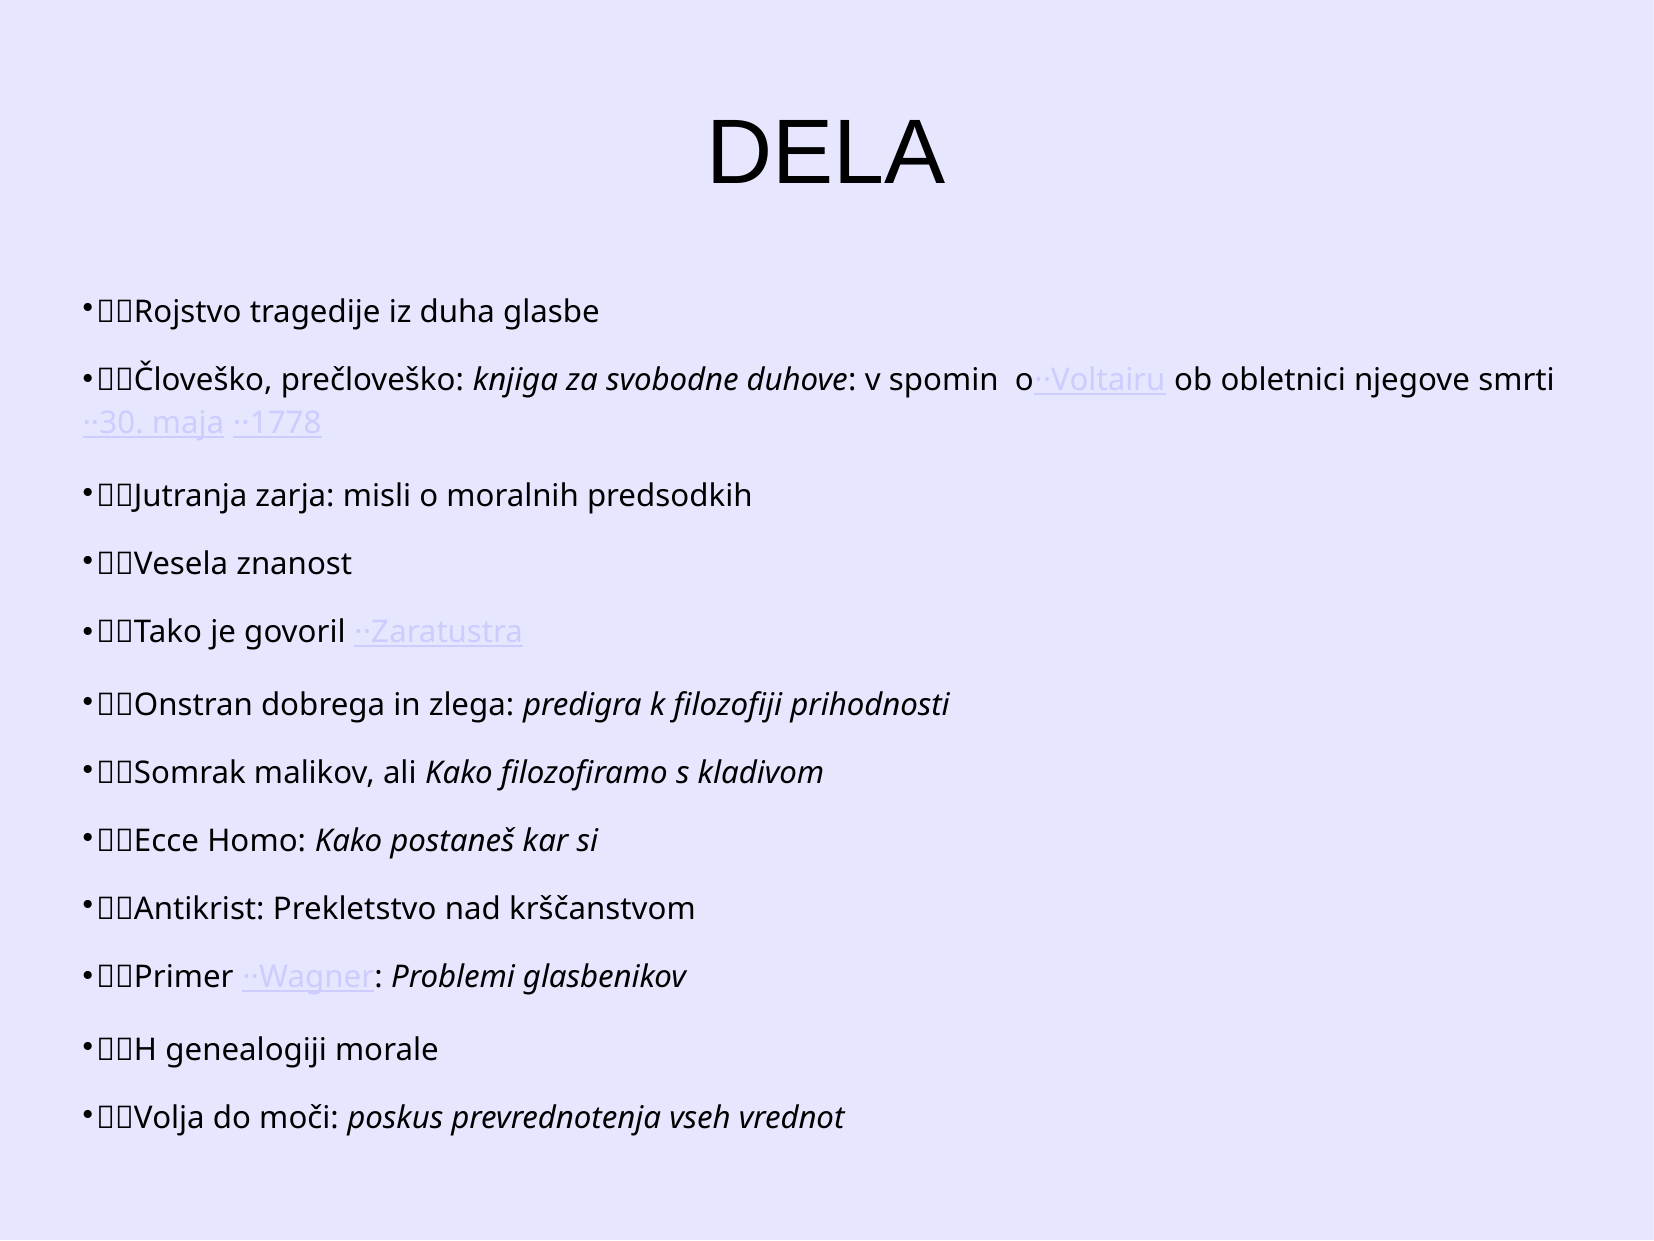

# DELA
Rojstvo tragedije iz duha glasbe
Človeško, prečloveško: knjiga za svobodne duhove: v spomin o··Voltairu ob obletnici njegove smrti ··30. maja ··1778
Jutranja zarja: misli o moralnih predsodkih
Vesela znanost
Tako je govoril ··Zaratustra
Onstran dobrega in zlega: predigra k filozofiji prihodnosti
Somrak malikov, ali Kako filozofiramo s kladivom
Ecce Homo: Kako postaneš kar si
Antikrist: Prekletstvo nad krščanstvom
Primer ··Wagner: Problemi glasbenikov
H genealogiji morale
Volja do moči: poskus prevrednotenja vseh vrednot